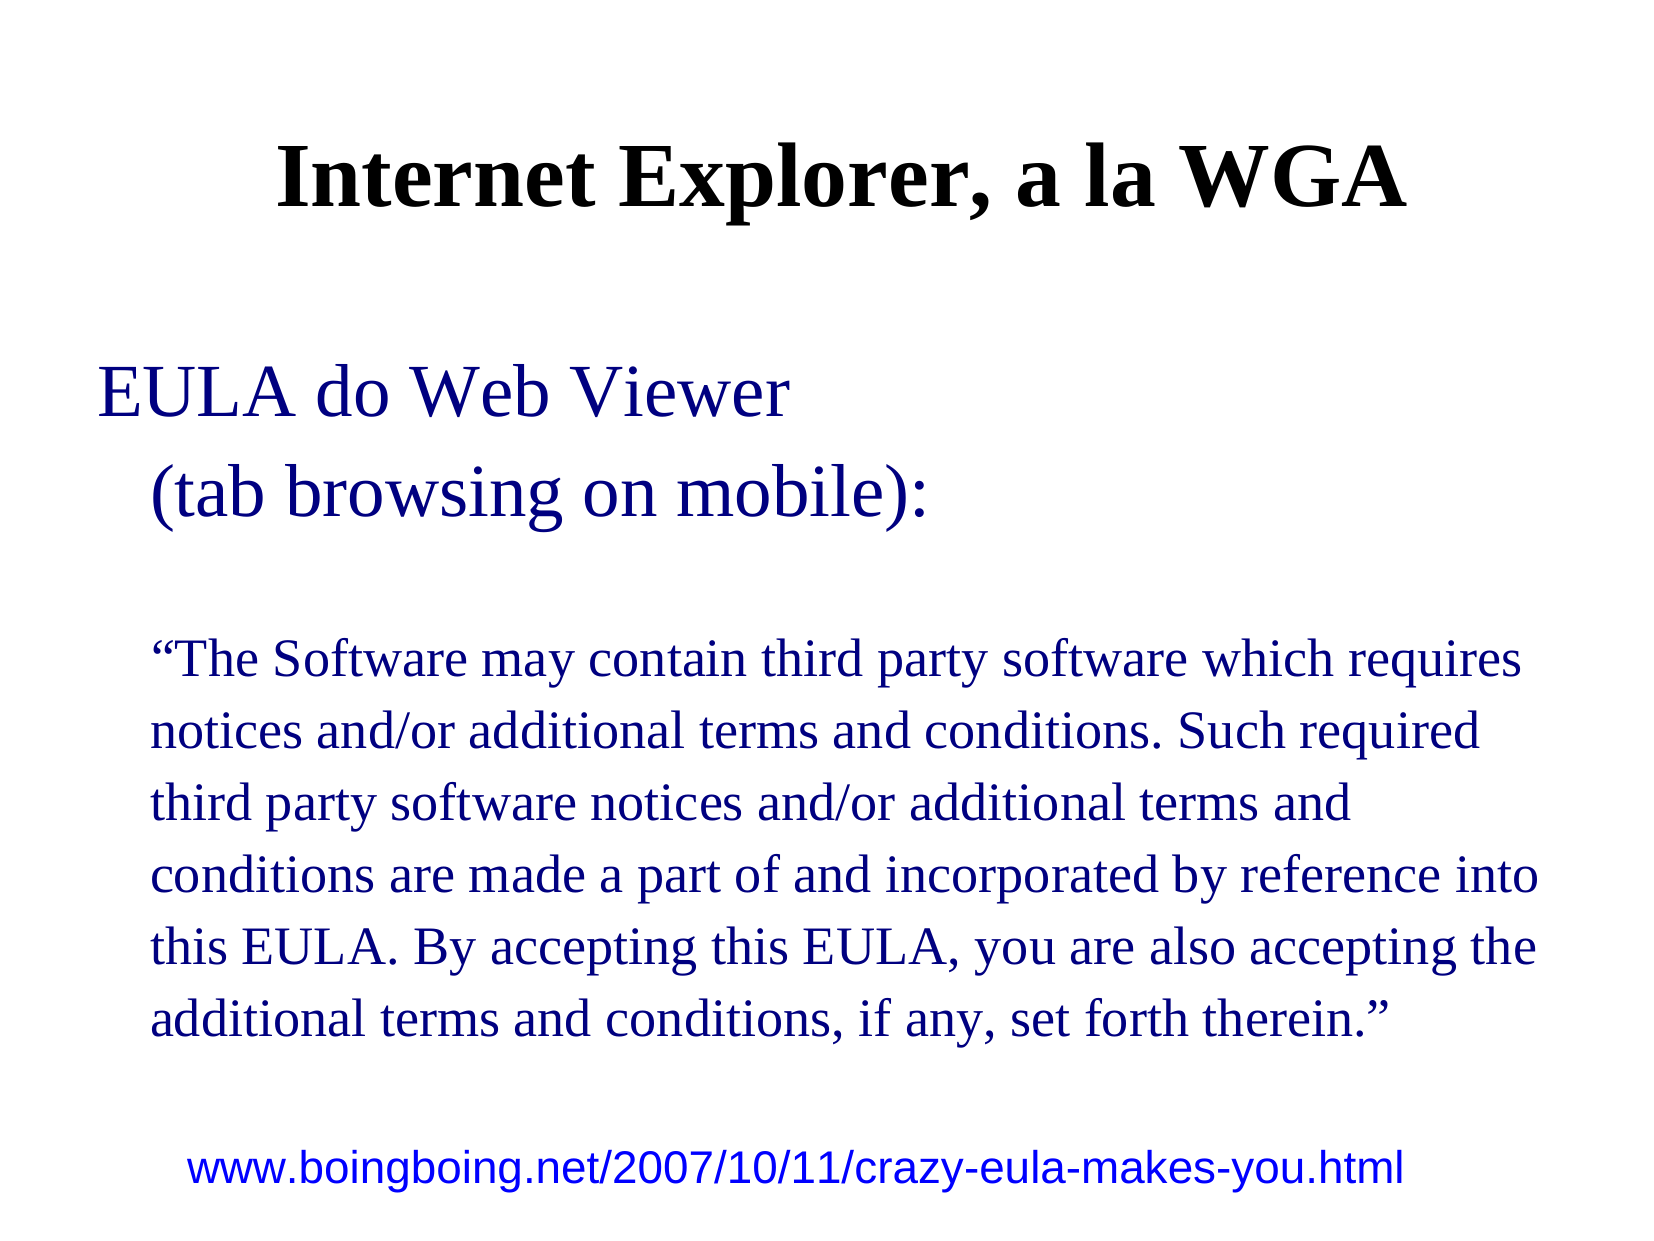

# Internet Explorer, a la WGA
EULA do Web Viewer
(tab browsing on mobile):
 “The Software may contain third party software which requires notices and/or additional terms and conditions. Such required third party software notices and/or additional terms and conditions are made a part of and incorporated by reference into this EULA. By accepting this EULA, you are also accepting the additional terms and conditions, if any, set forth therein.”
	www.boingboing.net/2007/10/11/crazy-eula-makes-you.html